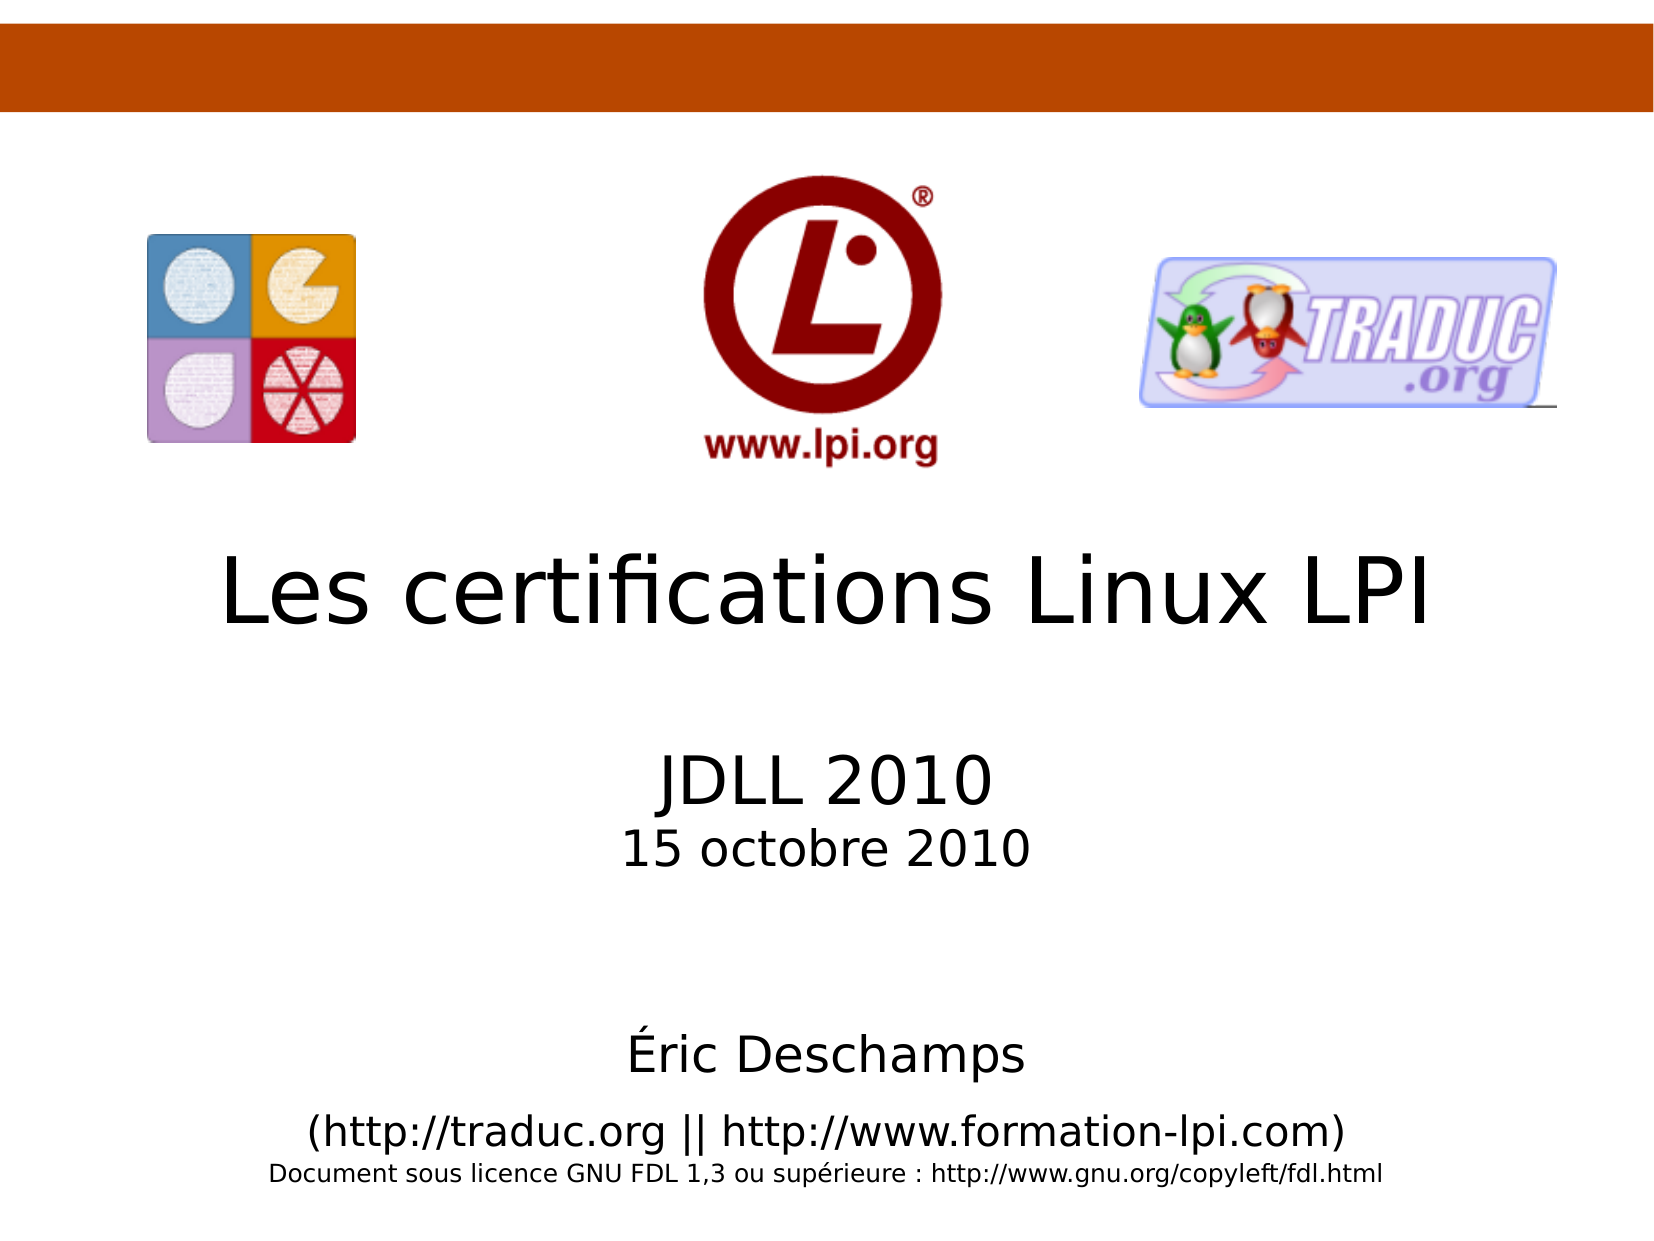

# Les certifications Linux LPI
JDLL 2010
15 octobre 2010
Éric Deschamps
(http://traduc.org || http://www.formation-lpi.com)
Document sous licence GNU FDL 1,3 ou supérieure : http://www.gnu.org/copyleft/fdl.html